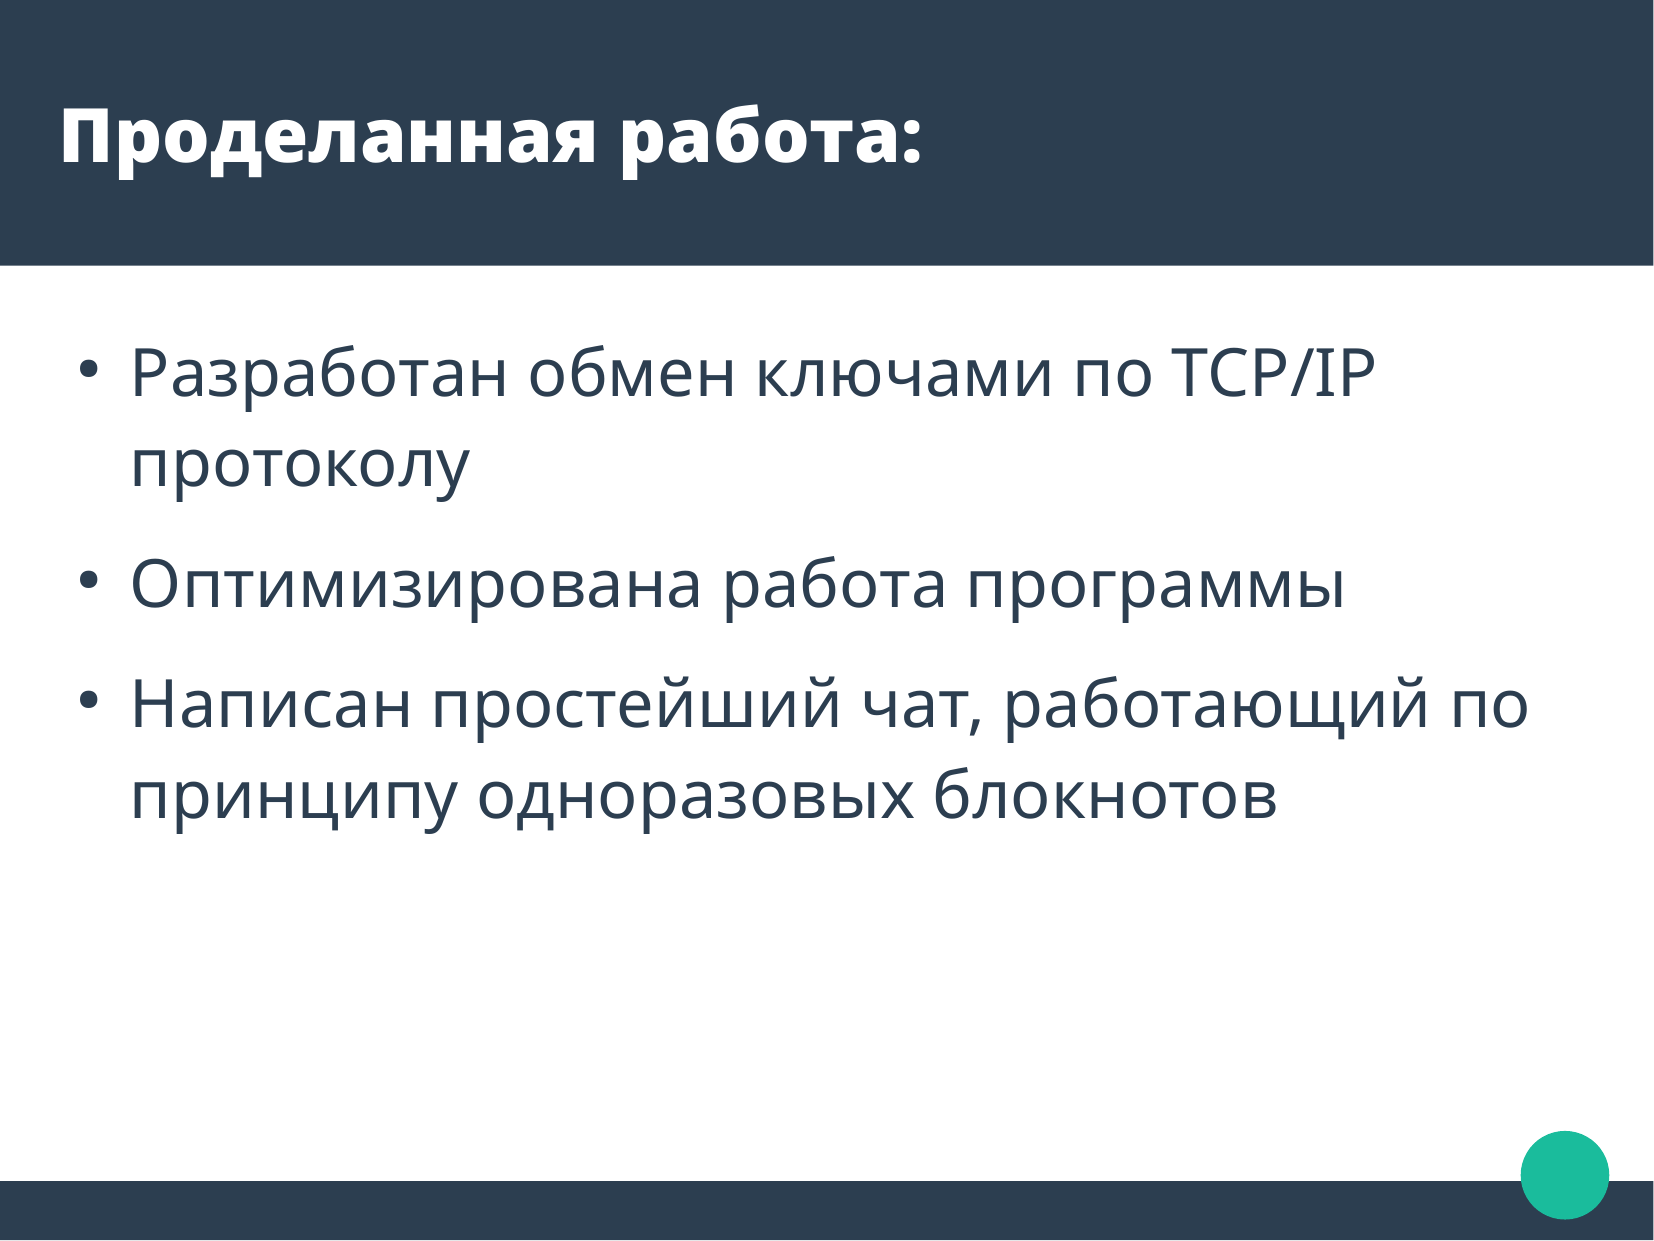

# Проделанная работа:
Разработан обмен ключами по TCP/IP протоколу
Оптимизирована работа программы
Написан простейший чат, работающий по принципу одноразовых блокнотов